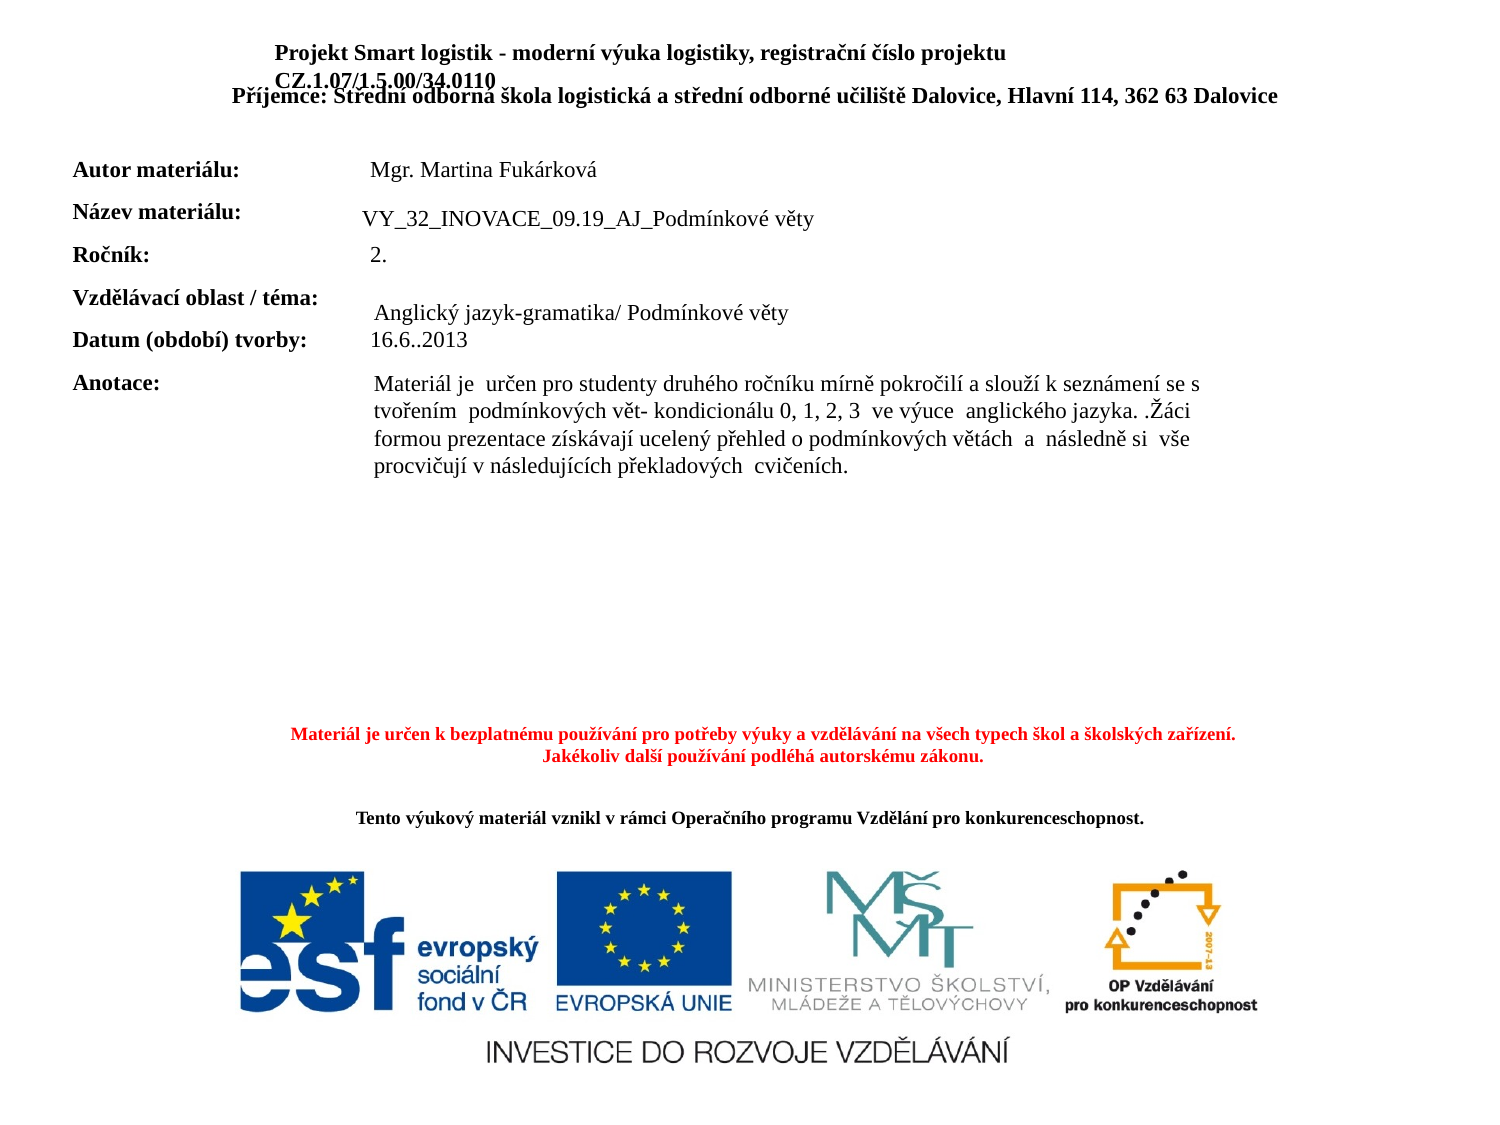

Projekt Smart logistik - moderní výuka logistiky, registrační číslo projektu CZ.1.07/1.5.00/34.0110
Příjemce: Střední odborná škola logistická a střední odborné učiliště Dalovice, Hlavní 114, 362 63 Dalovice
Autor materiálu:
Mgr. Martina Fukárková
Název materiálu:
VY_32_INOVACE_09.19_AJ_Podmínkové věty
Ročník:
2.
Vzdělávací oblast / téma:
Anglický jazyk-gramatika/ Podmínkové věty
Datum (období) tvorby:
16.6..2013
Anotace:
Materiál je určen pro studenty druhého ročníku mírně pokročilí a slouží k seznámení se s tvořením podmínkových vět- kondicionálu 0, 1, 2, 3 ve výuce anglického jazyka. .Žáci formou prezentace získávají ucelený přehled o podmínkových větách a následně si vše procvičují v následujících překladových cvičeních.
Materiál je určen k bezplatnému používání pro potřeby výuky a vzdělávání na všech typech škol a školských zařízení.
Jakékoliv další používání podléhá autorskému zákonu.
Tento výukový materiál vznikl v rámci Operačního programu Vzdělání pro konkurenceschopnost.